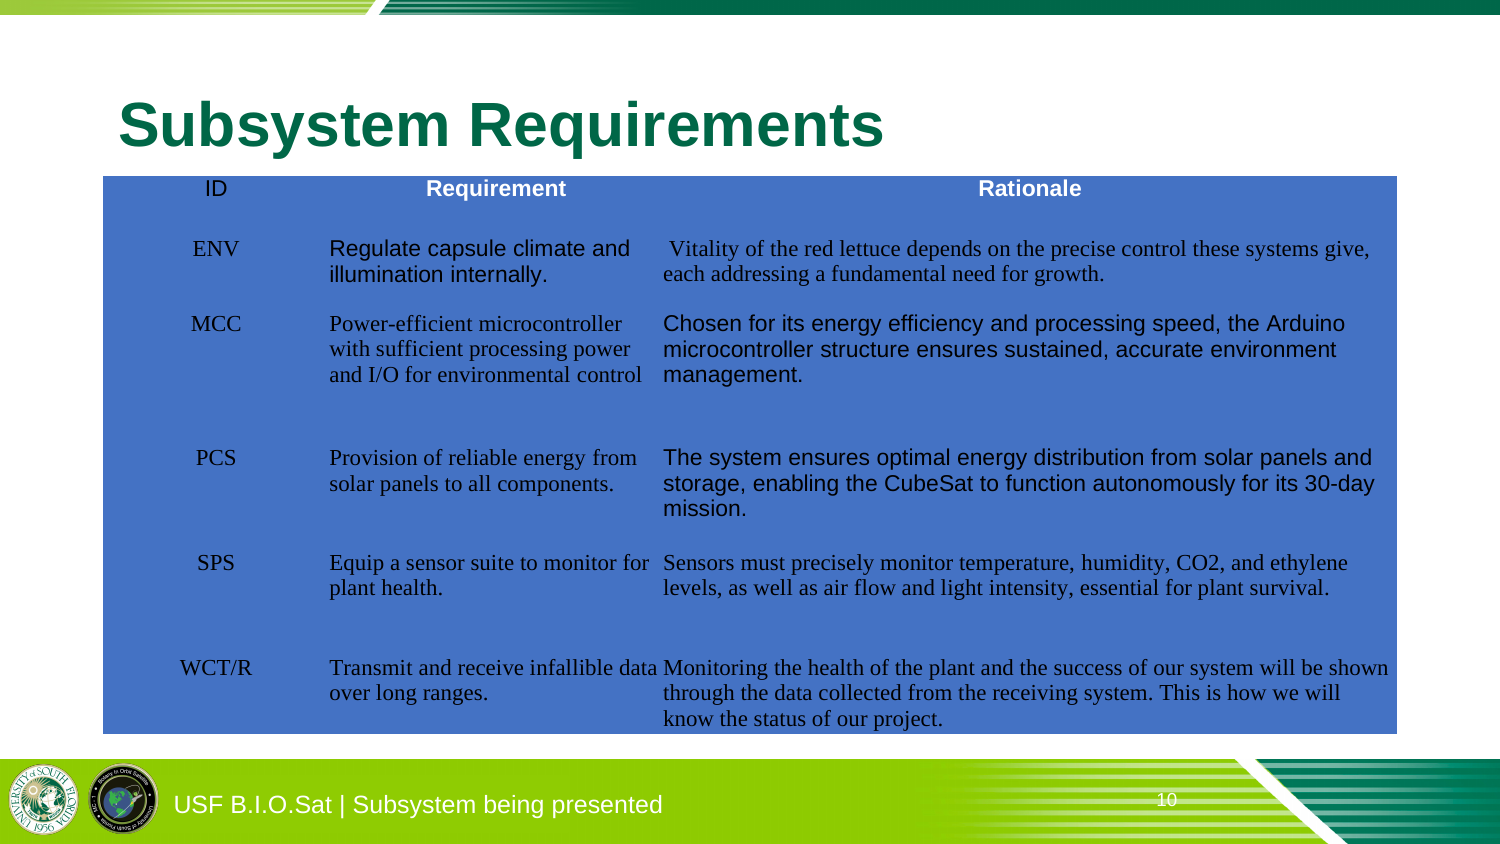

# Subsystem Requirements
| ID | Requirement | Rationale |
| --- | --- | --- |
| ENV | Regulate capsule climate and illumination internally. | Vitality of the red lettuce depends on the precise control these systems give, each addressing a fundamental need for growth. |
| MCC | Power-efficient microcontroller with sufficient processing power and I/O for environmental control | Chosen for its energy efficiency and processing speed, the Arduino microcontroller structure ensures sustained, accurate environment management. |
| PCS | Provision of reliable energy from solar panels to all components. | The system ensures optimal energy distribution from solar panels and storage, enabling the CubeSat to function autonomously for its 30-day mission. |
| SPS | Equip a sensor suite to monitor for plant health. | Sensors must precisely monitor temperature, humidity, CO2, and ethylene levels, as well as air flow and light intensity, essential for plant survival. |
| WCT/R | Transmit and receive infallible data over long ranges. | Monitoring the health of the plant and the success of our system will be shown through the data collected from the receiving system. This is how we will know the status of our project. |
10